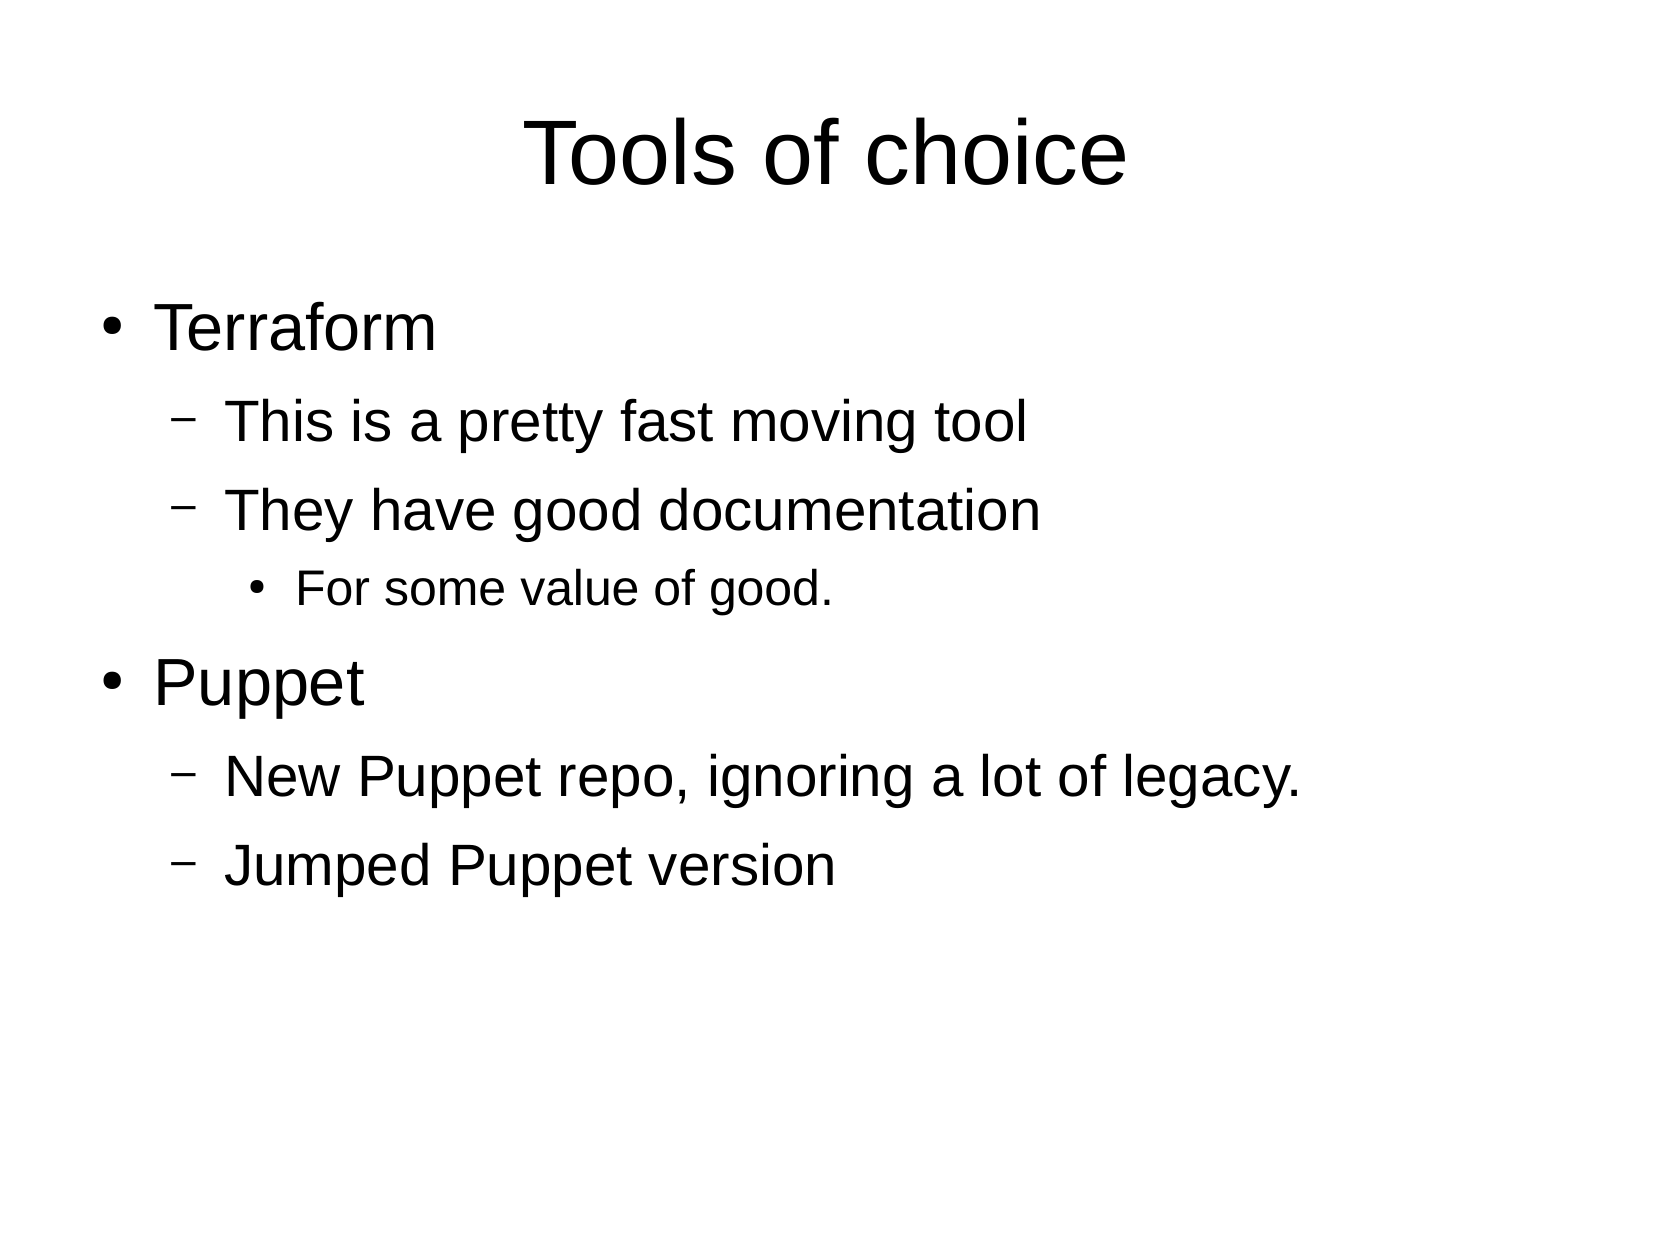

# Tools of choice
Terraform
This is a pretty fast moving tool
They have good documentation
For some value of good.
Puppet
New Puppet repo, ignoring a lot of legacy.
Jumped Puppet version